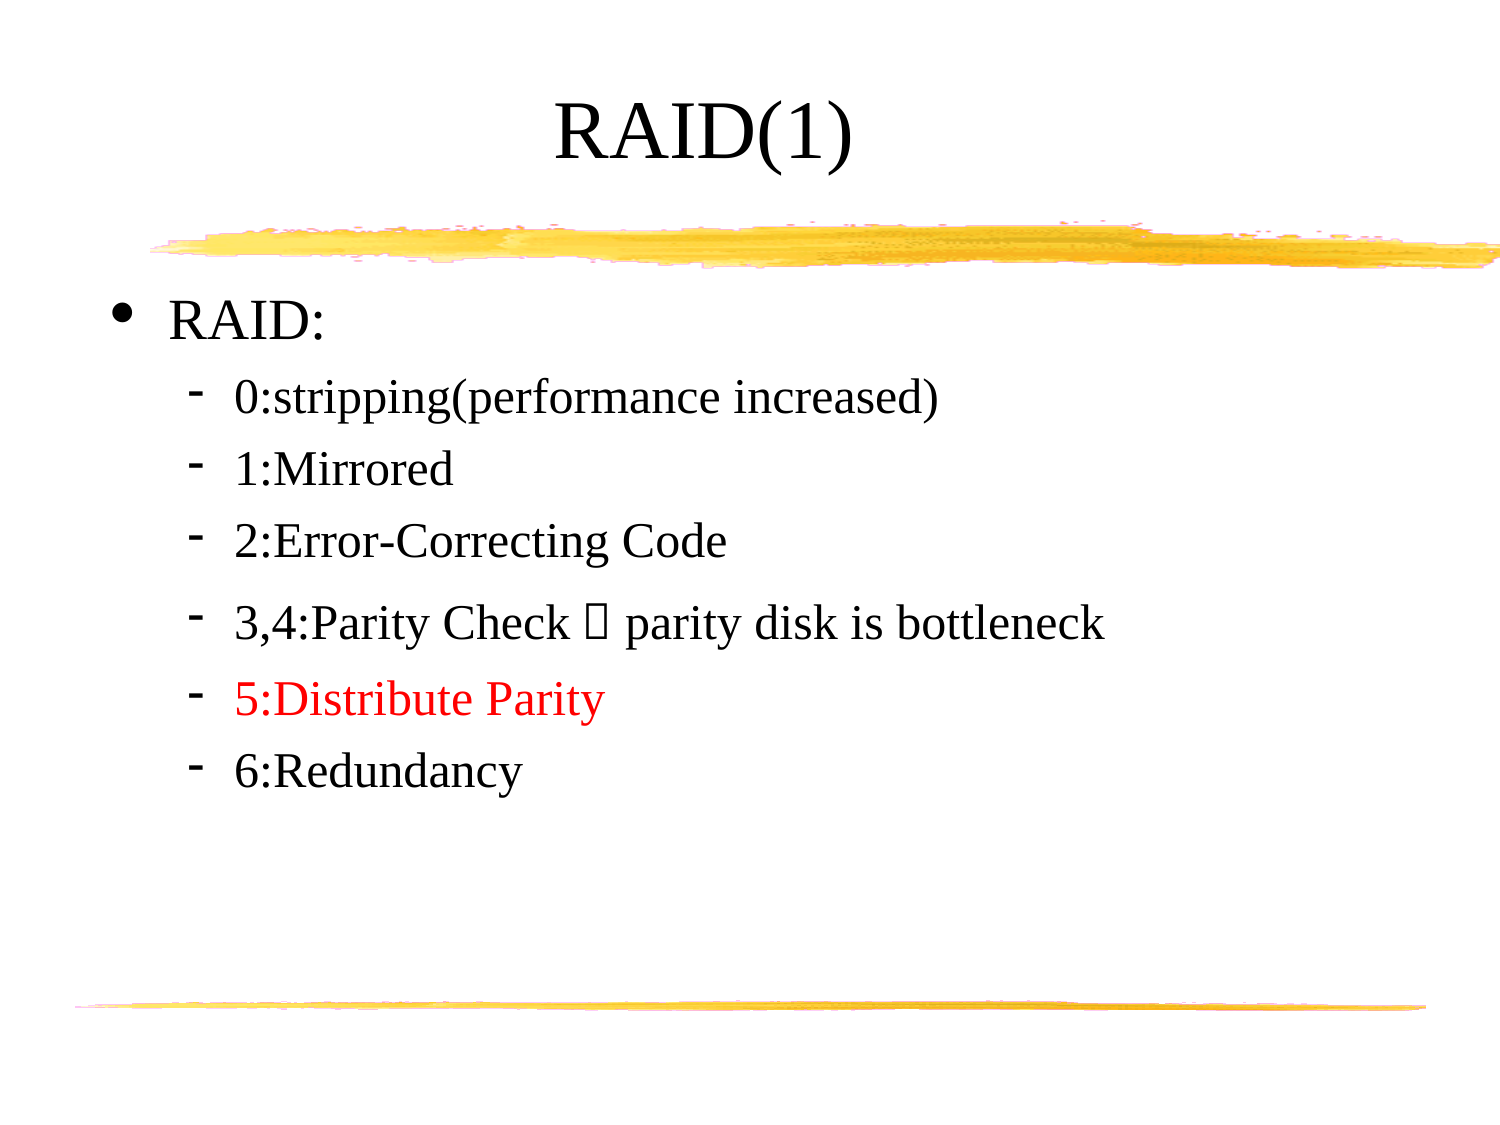

# RAID(1)
RAID:
0:stripping(performance increased)
1:Mirrored
2:Error-Correcting Code
3,4:Parity Check，parity disk is bottleneck
5:Distribute Parity
6:Redundancy